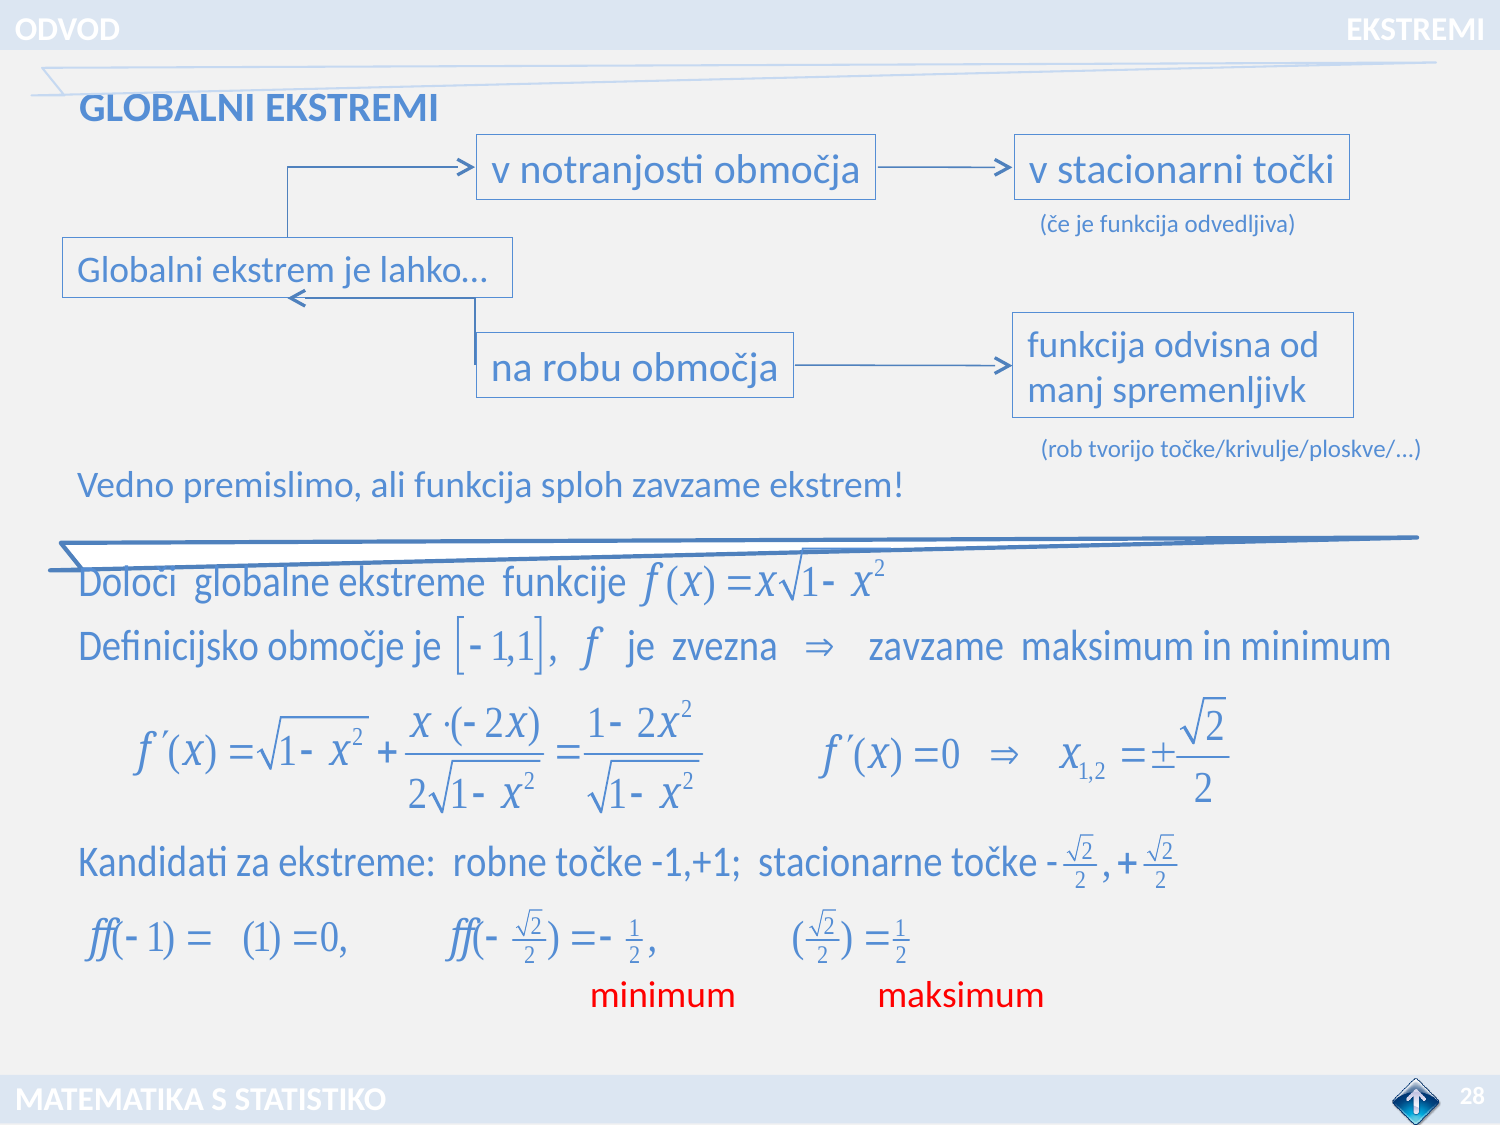

ODVOD
EKSTREMI
GLOBALNI EKSTREMI
v notranjosti območja
v stacionarni točki
(če je funkcija odvedljiva)
Globalni ekstrem je lahko…
funkcija odvisna od manj spremenljivk
na robu območja
(rob tvorijo točke/krivulje/ploskve/...)
Vedno premislimo, ali funkcija sploh zavzame ekstrem!
minimum
maksimum
MATEMATIKA S STATISTIKO